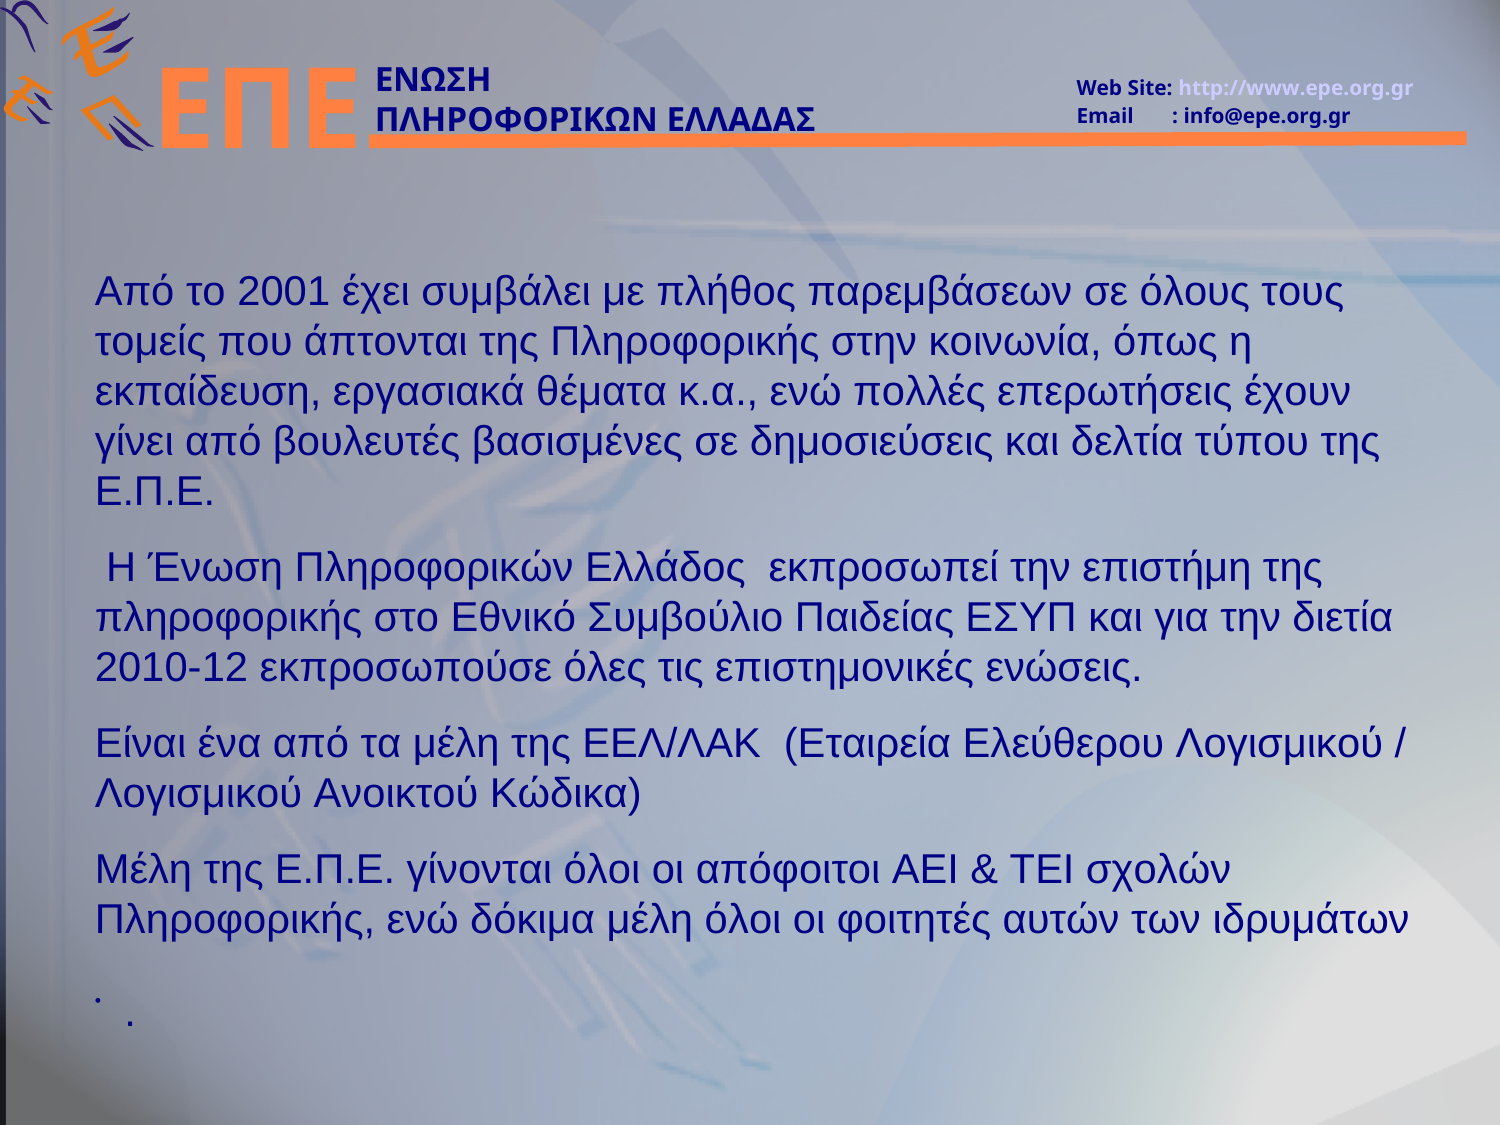

Από το 2001 έχει συμβάλει με πλήθος παρεμβάσεων σε όλους τους τομείς που άπτονται της Πληροφορικής στην κοινωνία, όπως η εκπαίδευση, εργασιακά θέματα κ.α., ενώ πολλές επερωτήσεις έχουν γίνει από βουλευτές βασισμένες σε δημοσιεύσεις και δελτία τύπου της Ε.Π.Ε.
 Η Ένωση Πληροφορικών Ελλάδος εκπροσωπεί την επιστήμη της πληροφορικής στο Εθνικό Συμβούλιο Παιδείας ΕΣΥΠ και για την διετία 2010-12 εκπροσωπούσε όλες τις επιστημονικές ενώσεις.
Είναι ένα από τα μέλη της ΕΕΛ/ΛΑΚ (Εταιρεία Ελεύθερου Λογισμικού / Λογισμικού Ανοικτού Κώδικα)
Μέλη της Ε.Π.Ε. γίνονται όλοι οι απόφοιτοι ΑΕΙ & ΤΕΙ σχολών Πληροφορικής, ενώ δόκιμα μέλη όλοι οι φοιτητές αυτών των ιδρυμάτων
 .